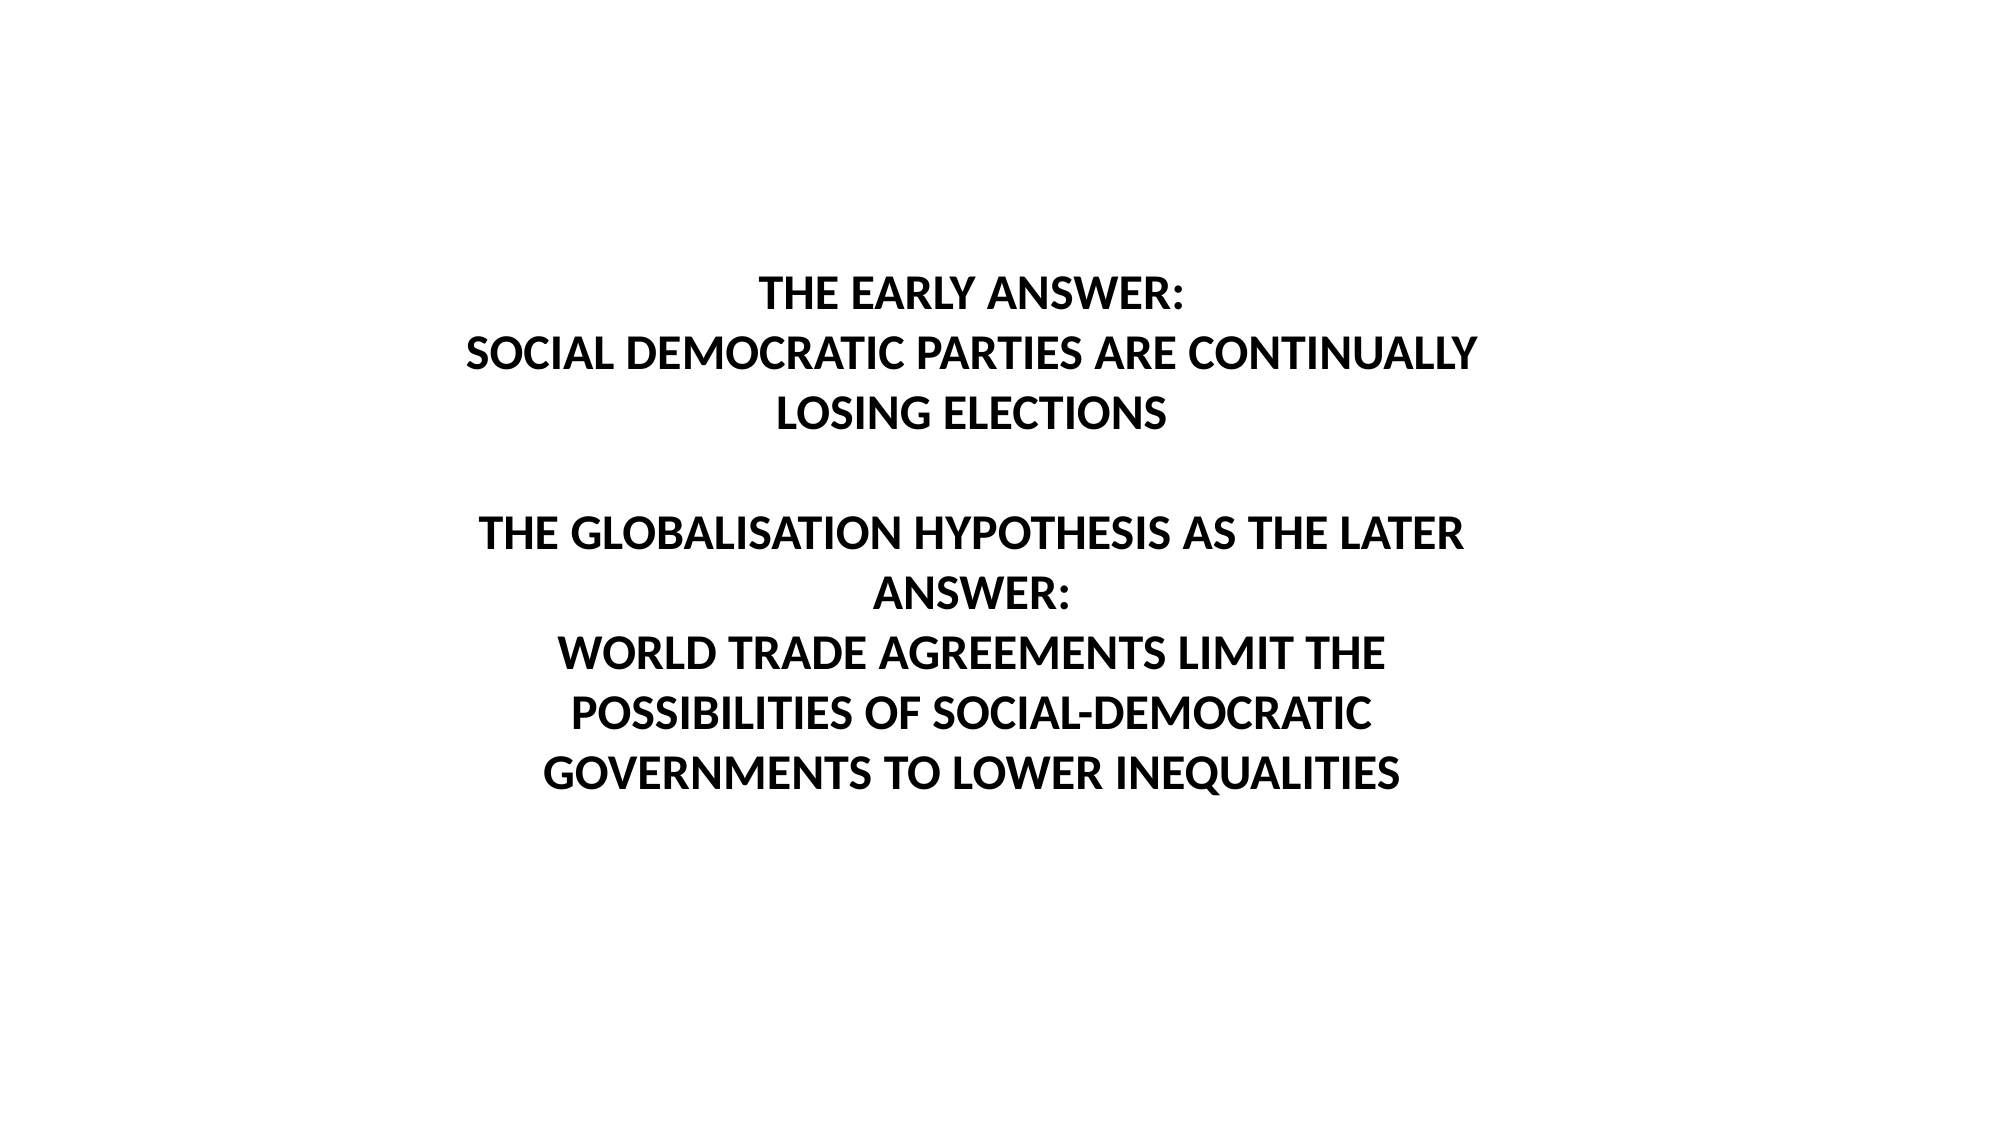

THE EARLY ANSWER:
SOCIAL DEMOCRATIC PARTIES ARE CONTINUALLY LOSING ELECTIONS
THE GLOBALISATION HYPOTHESIS AS THE LATER ANSWER:
WORLD TRADE AGREEMENTS LIMIT THE POSSIBILITIES OF SOCIAL-DEMOCRATIC GOVERNMENTS TO LOWER INEQUALITIES